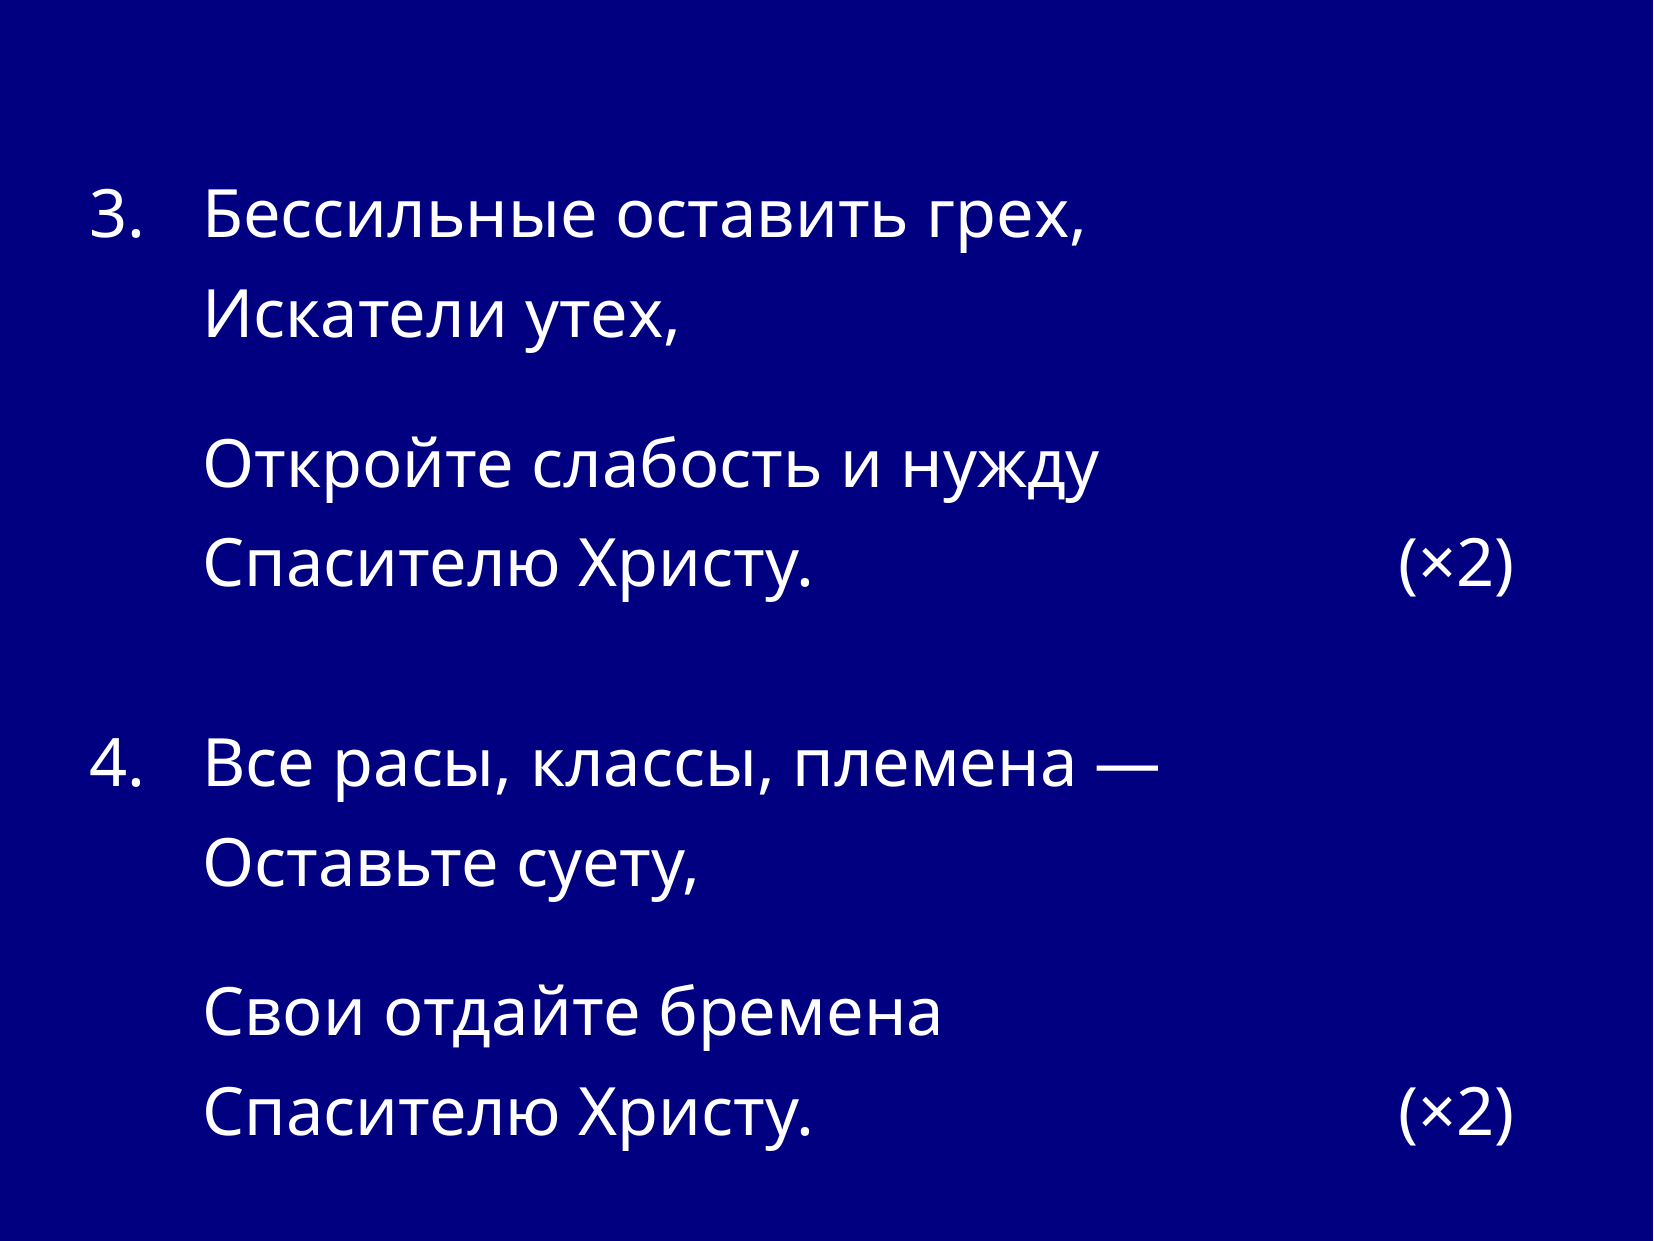

3.	Бессильные оставить грех,
	Искатели утех,
	Откройте слабость и нужду
	Спасителю Христу.	(×2)
4.	Все расы, классы, племена —
	Оставьте суету,
	Свои отдайте бремена
	Спасителю Христу.	(×2)